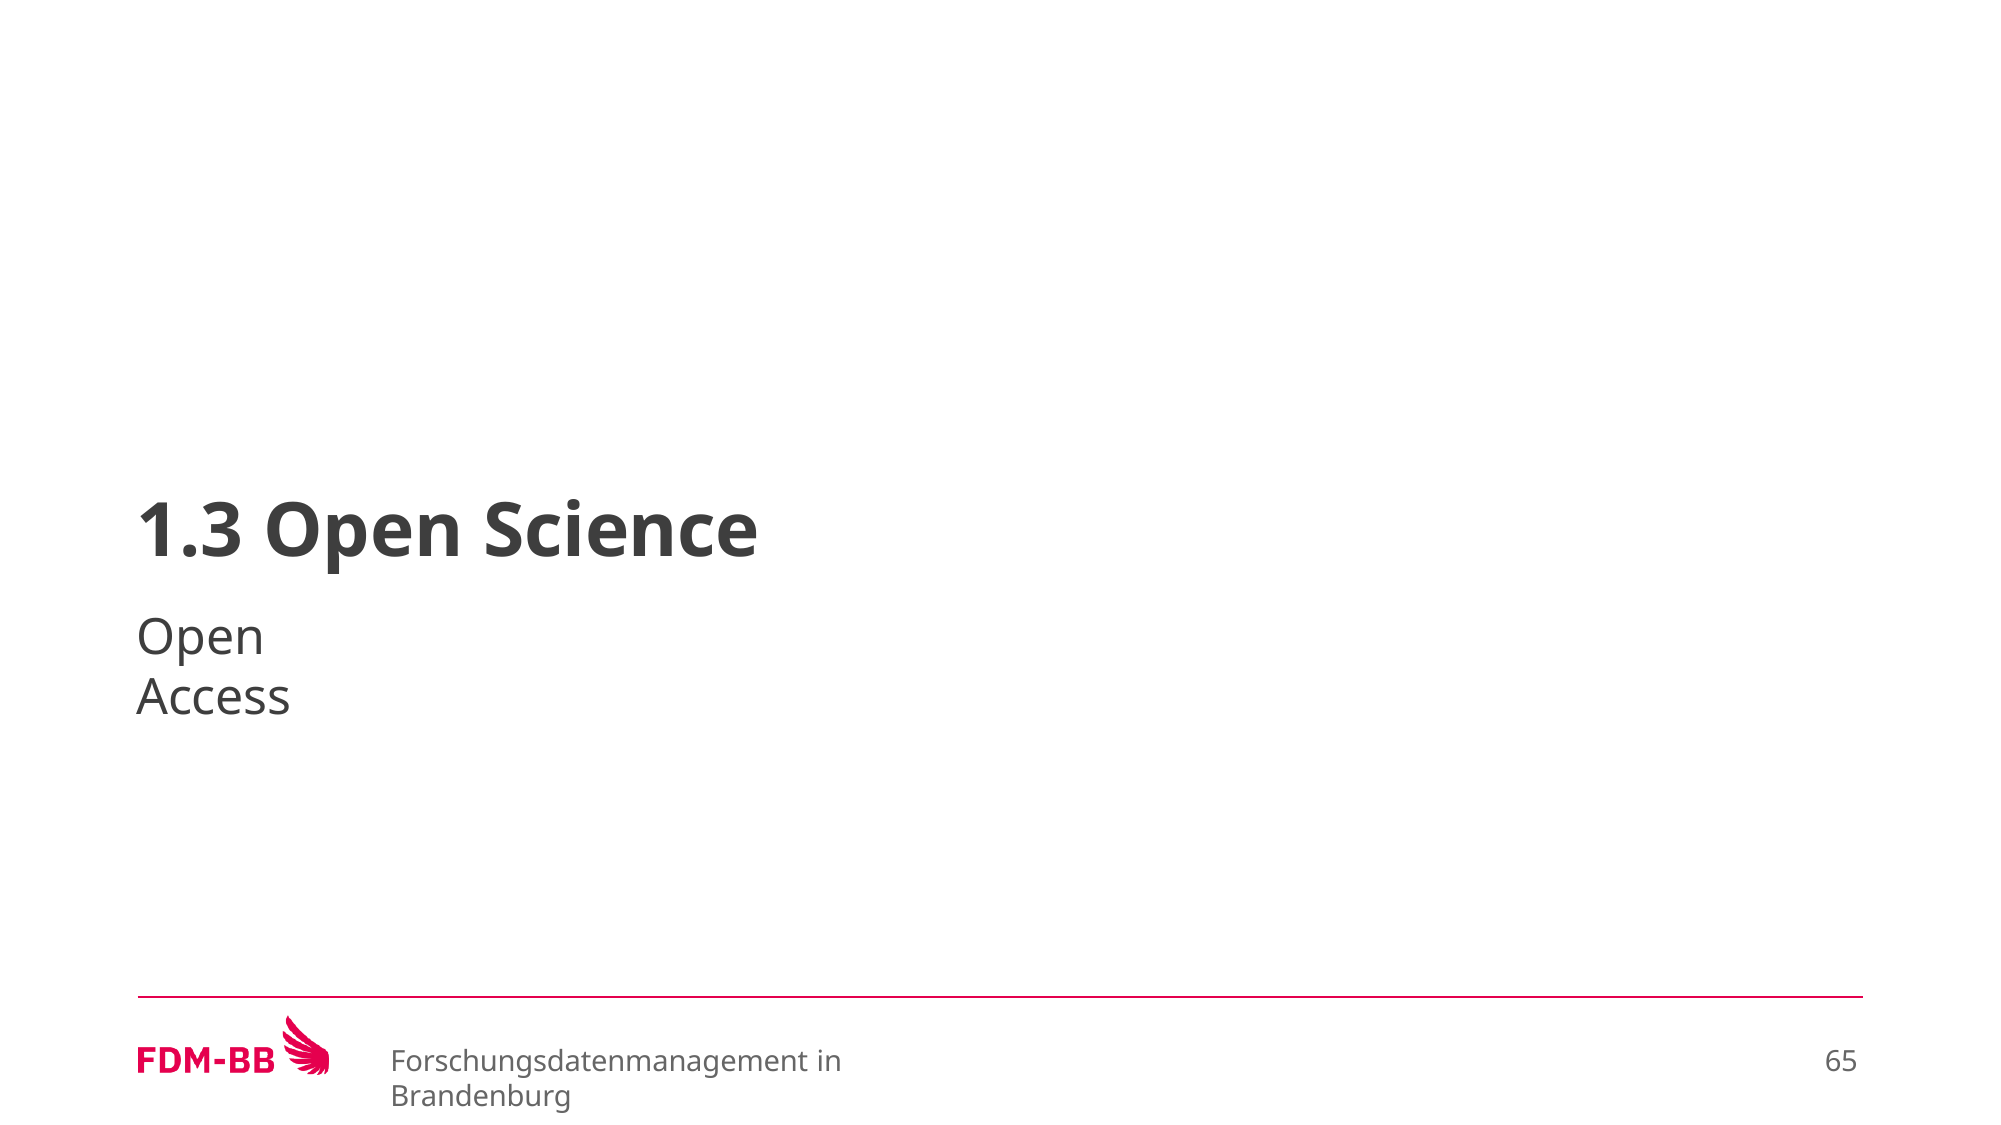

# 1.3 Open Science
Open Access
Forschungsdatenmanagement in Brandenburg
65